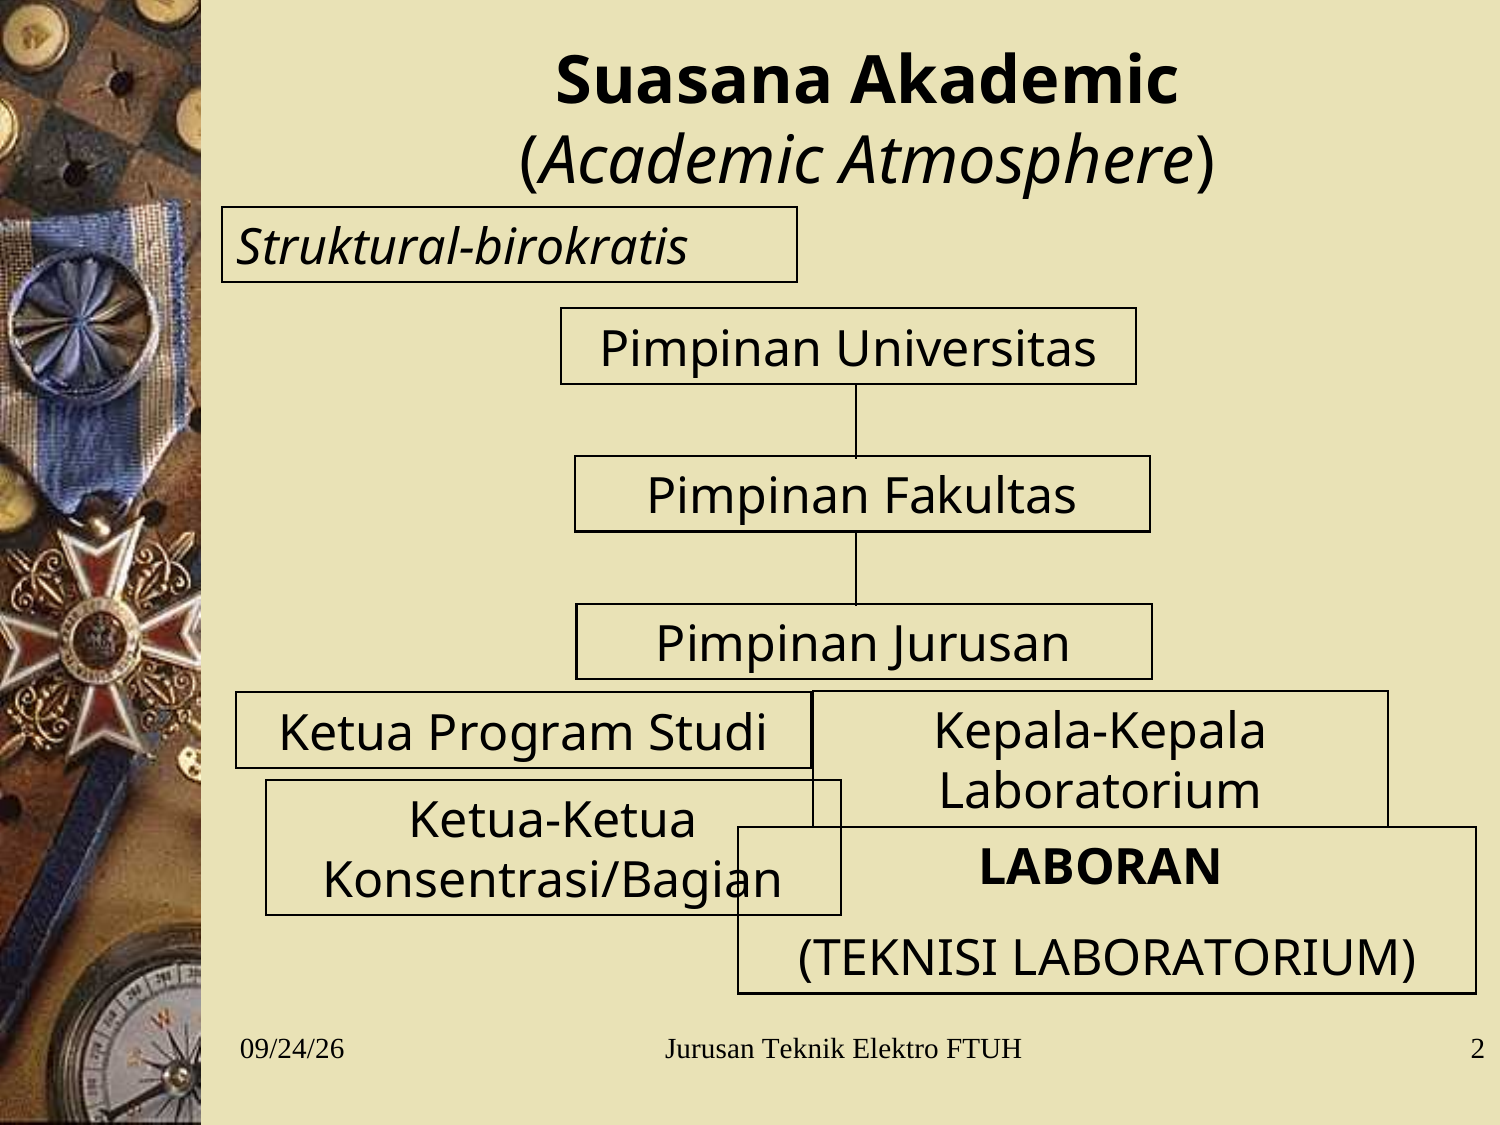

Suasana Akademic (Academic Atmosphere)
Struktural-birokratis
Pimpinan Universitas
Pimpinan Fakultas
Pimpinan Jurusan
Kepala-Kepala Laboratorium
Ketua Program Studi
Ketua-Ketua Konsentrasi/Bagian
LABORAN
(TEKNISI LABORATORIUM)
Jurusan Teknik Elektro FTUH
2